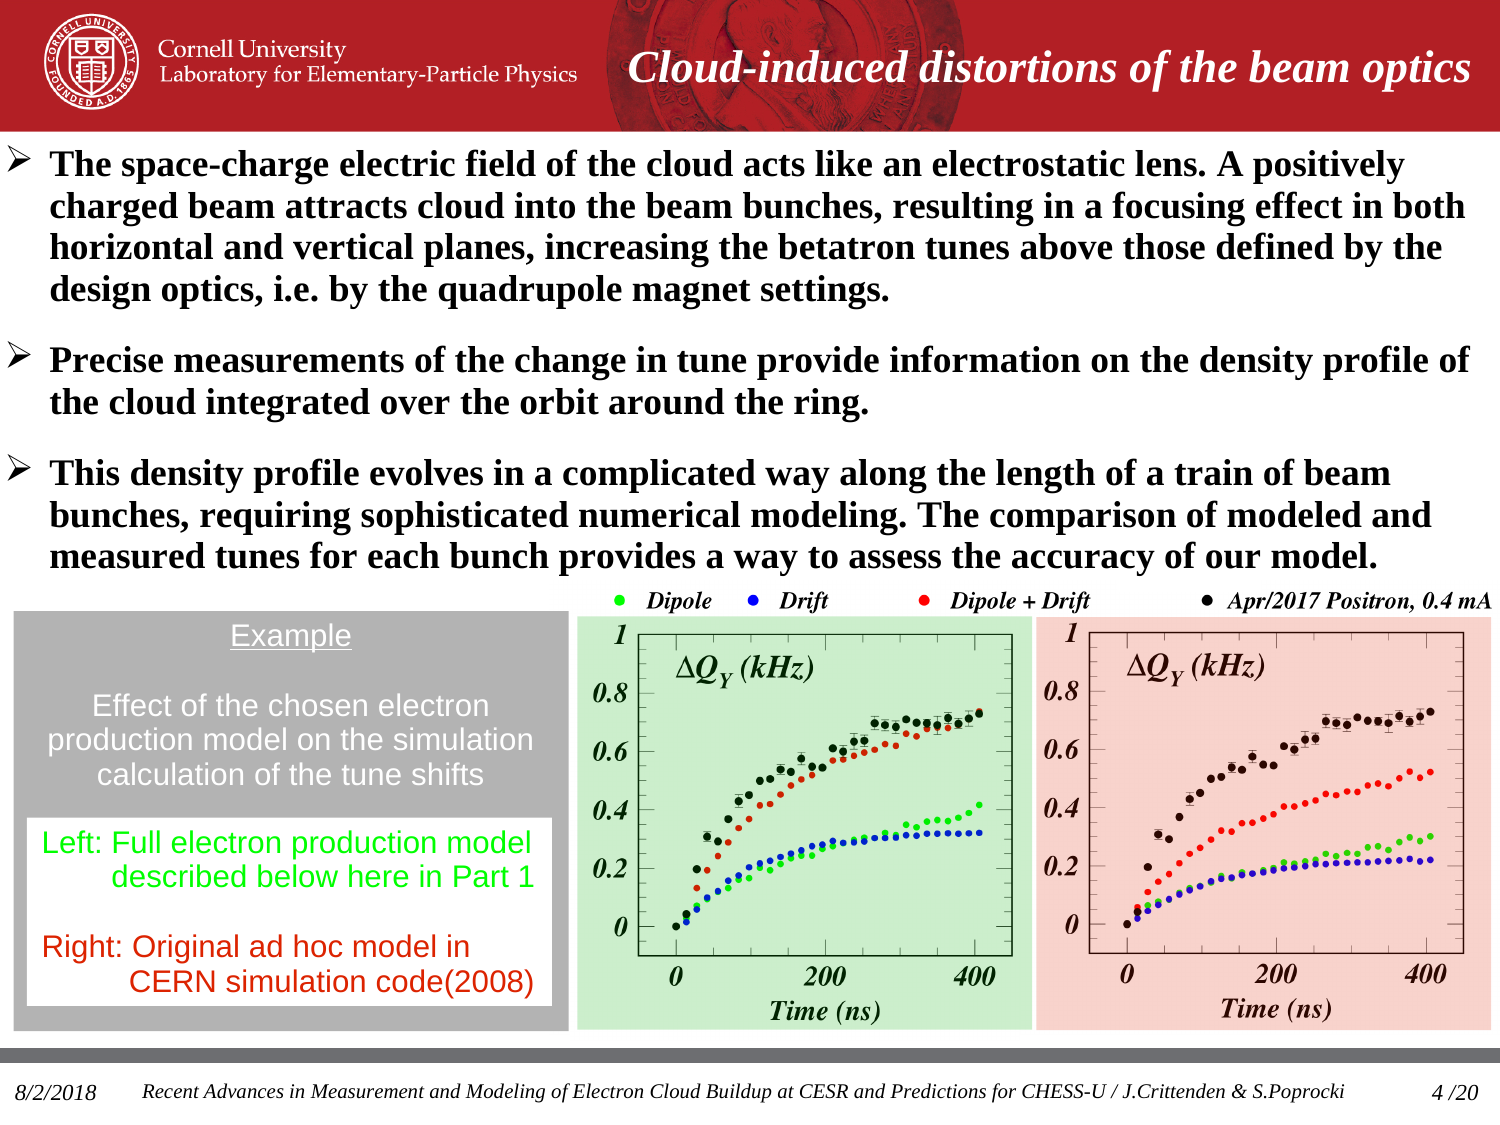

# Cloud-induced distortions of the beam optics
The space-charge electric field of the cloud acts like an electrostatic lens. A positively charged beam attracts cloud into the beam bunches, resulting in a focusing effect in both horizontal and vertical planes, increasing the betatron tunes above those defined by the design optics, i.e. by the quadrupole magnet settings.
Precise measurements of the change in tune provide information on the density profile of the cloud integrated over the orbit around the ring.
This density profile evolves in a complicated way along the length of a train of beam bunches, requiring sophisticated numerical modeling. The comparison of modeled and measured tunes for each bunch provides a way to assess the accuracy of our model.
Example
Effect of the chosen electron production model on the simulation calculation of the tune shifts
Left: Full electron production model described below here in Part 1
Right: Original ad hoc model in CERN simulation code(2008)
Left: Full electron production model described below here in Part 1
Right: Original ad hoc model in CERN simulation code(2008)